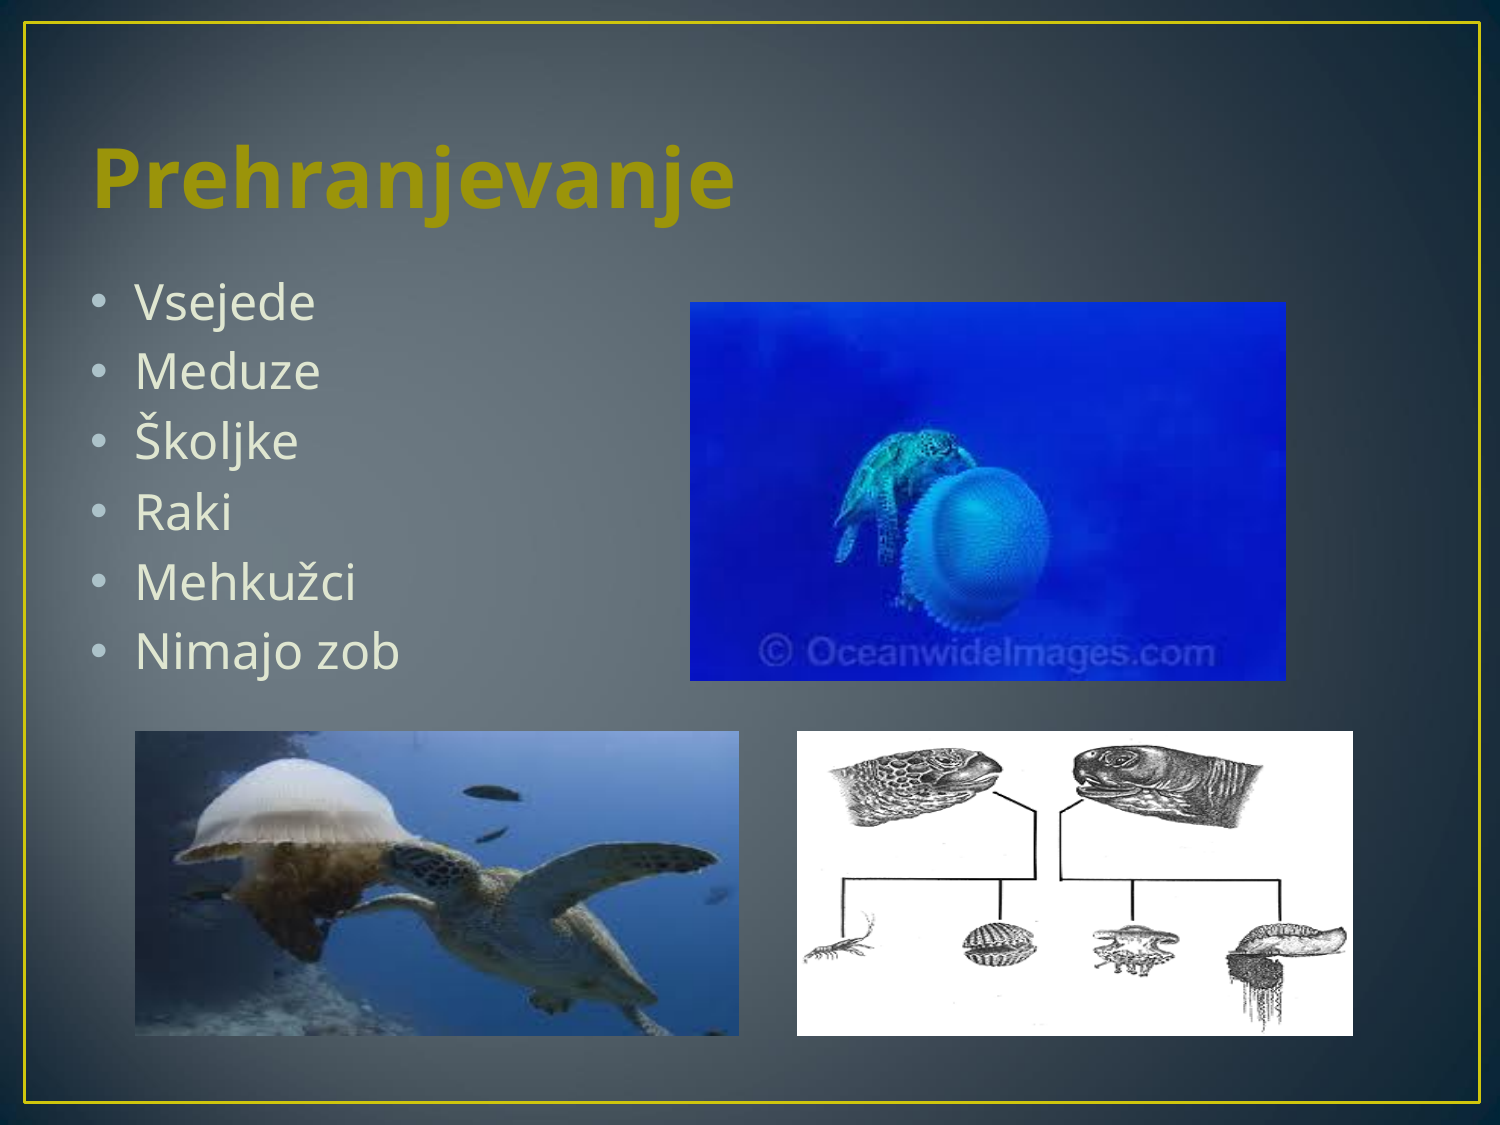

# Prehranjevanje
Vsejede
Meduze
Školjke
Raki
Mehkužci
Nimajo zob